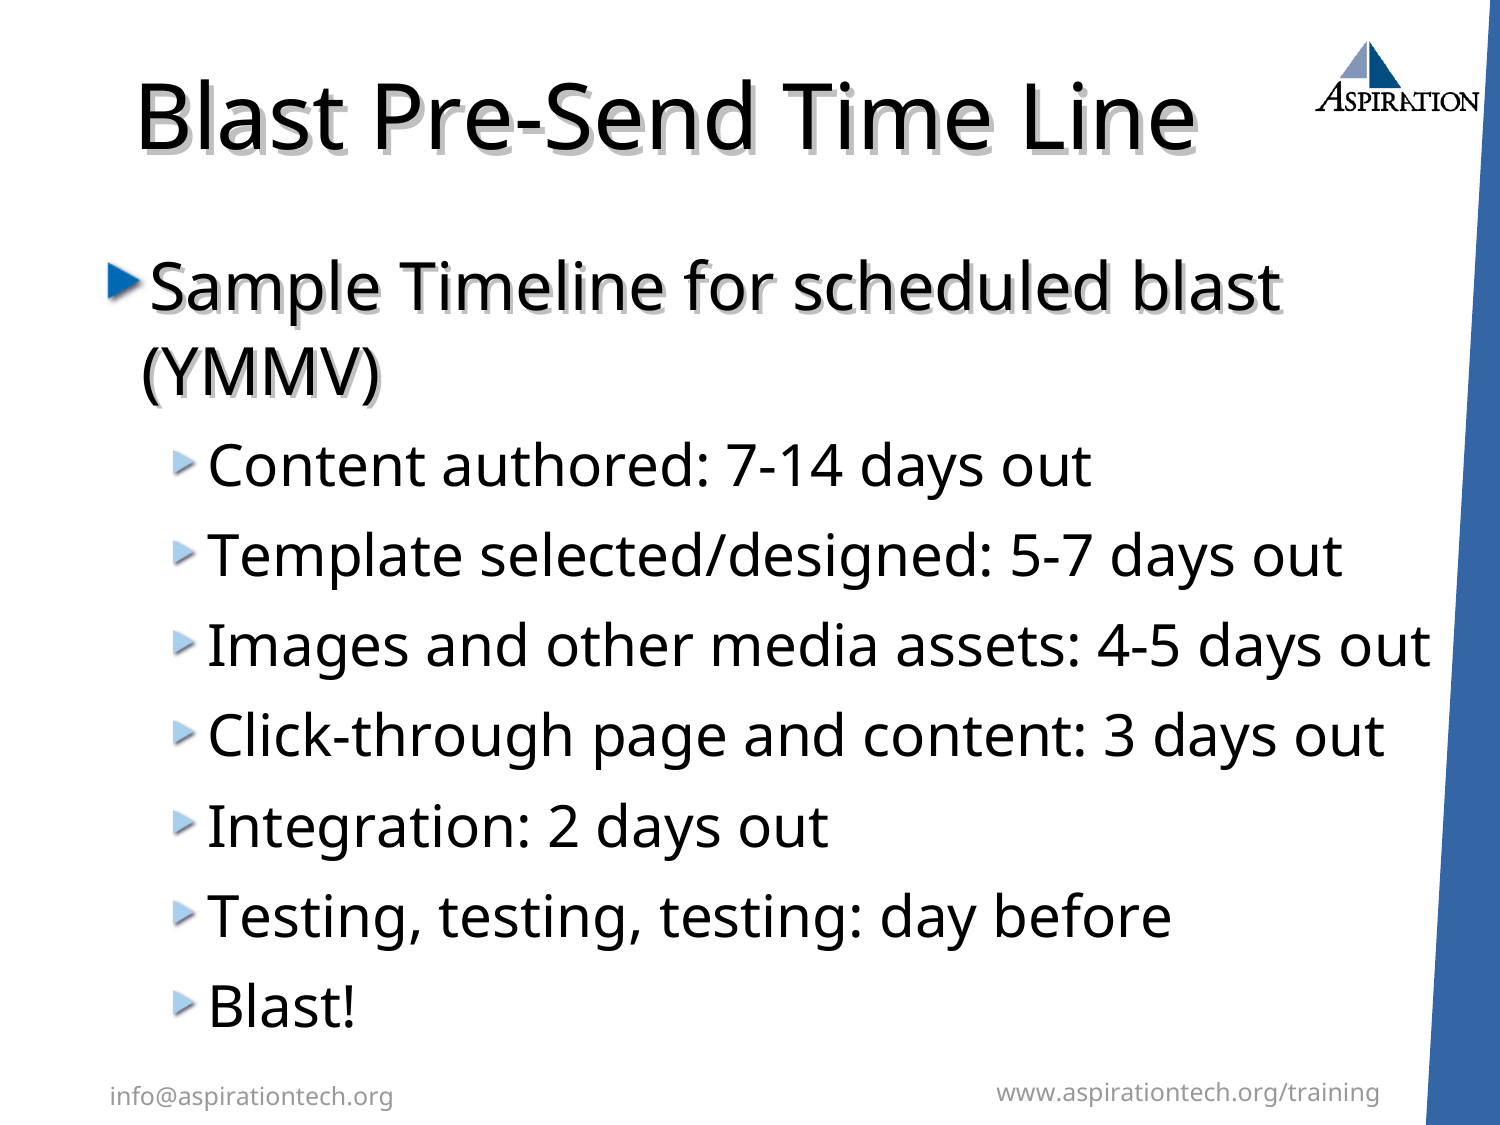

# Blast Pre-Send Time Line
Sample Timeline for scheduled blast (YMMV)‏
Content authored: 7-14 days out
Template selected/designed: 5-7 days out
Images and other media assets: 4-5 days out
Click-through page and content: 3 days out
Integration: 2 days out
Testing, testing, testing: day before
Blast!